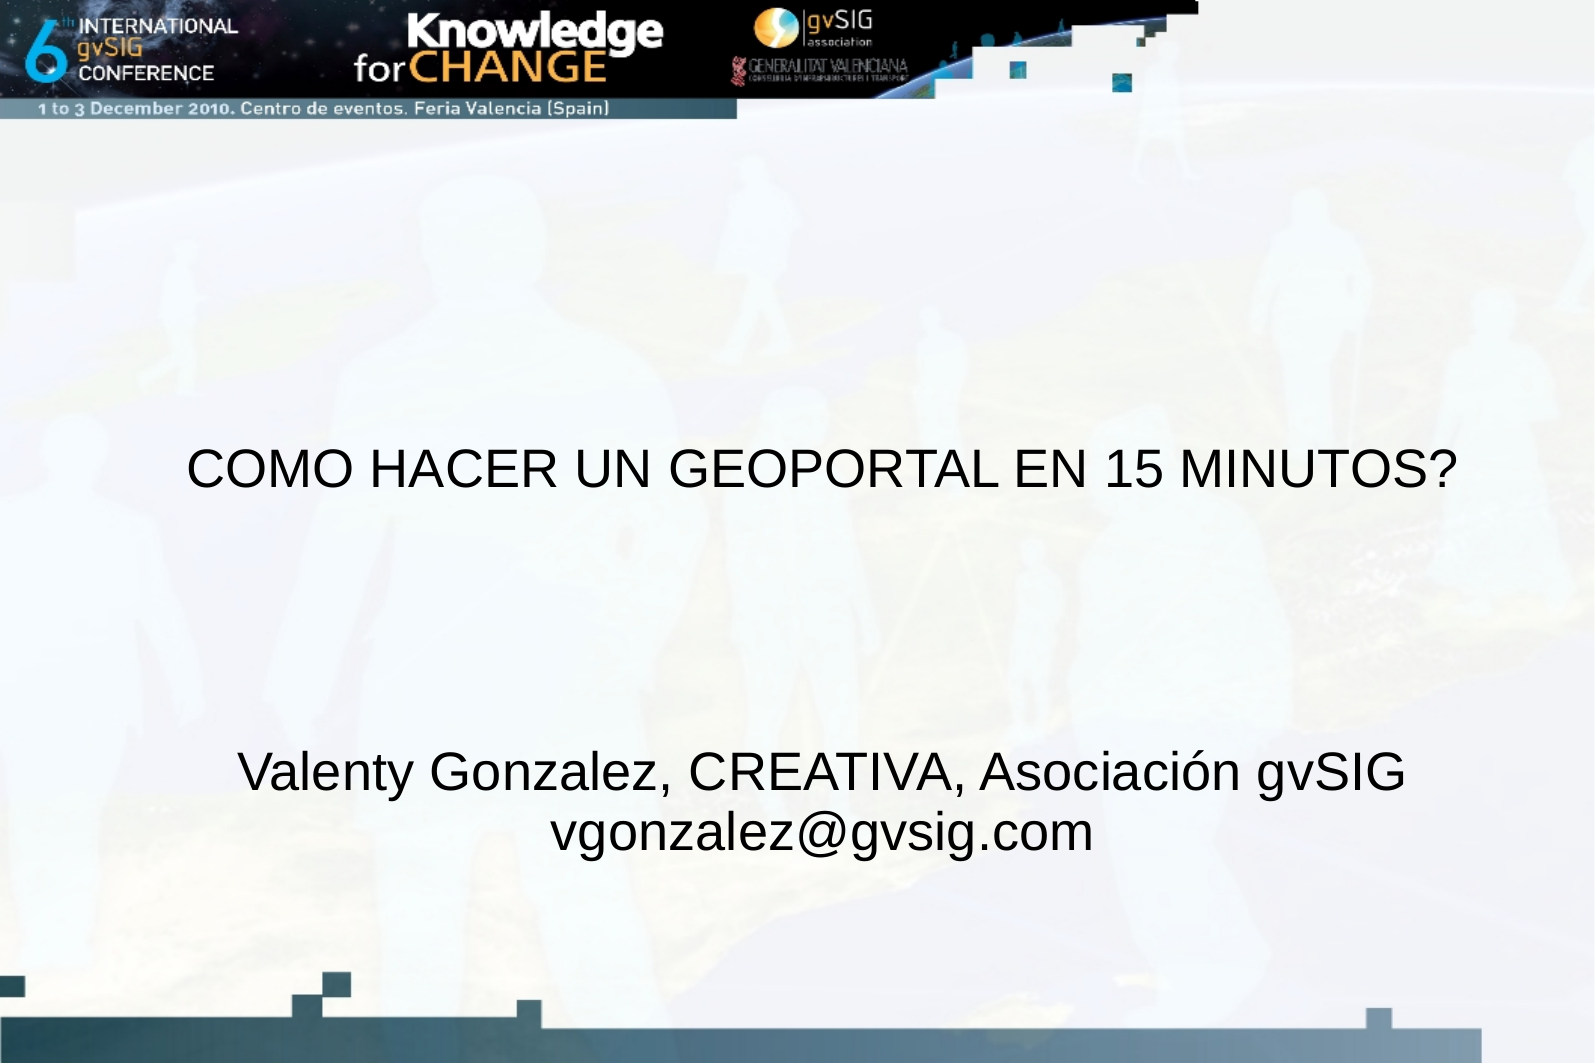

COMO HACER UN GEOPORTAL EN 15 MINUTOS?
Valenty Gonzalez, CREATIVA, Asociación gvSIG
vgonzalez@gvsig.com